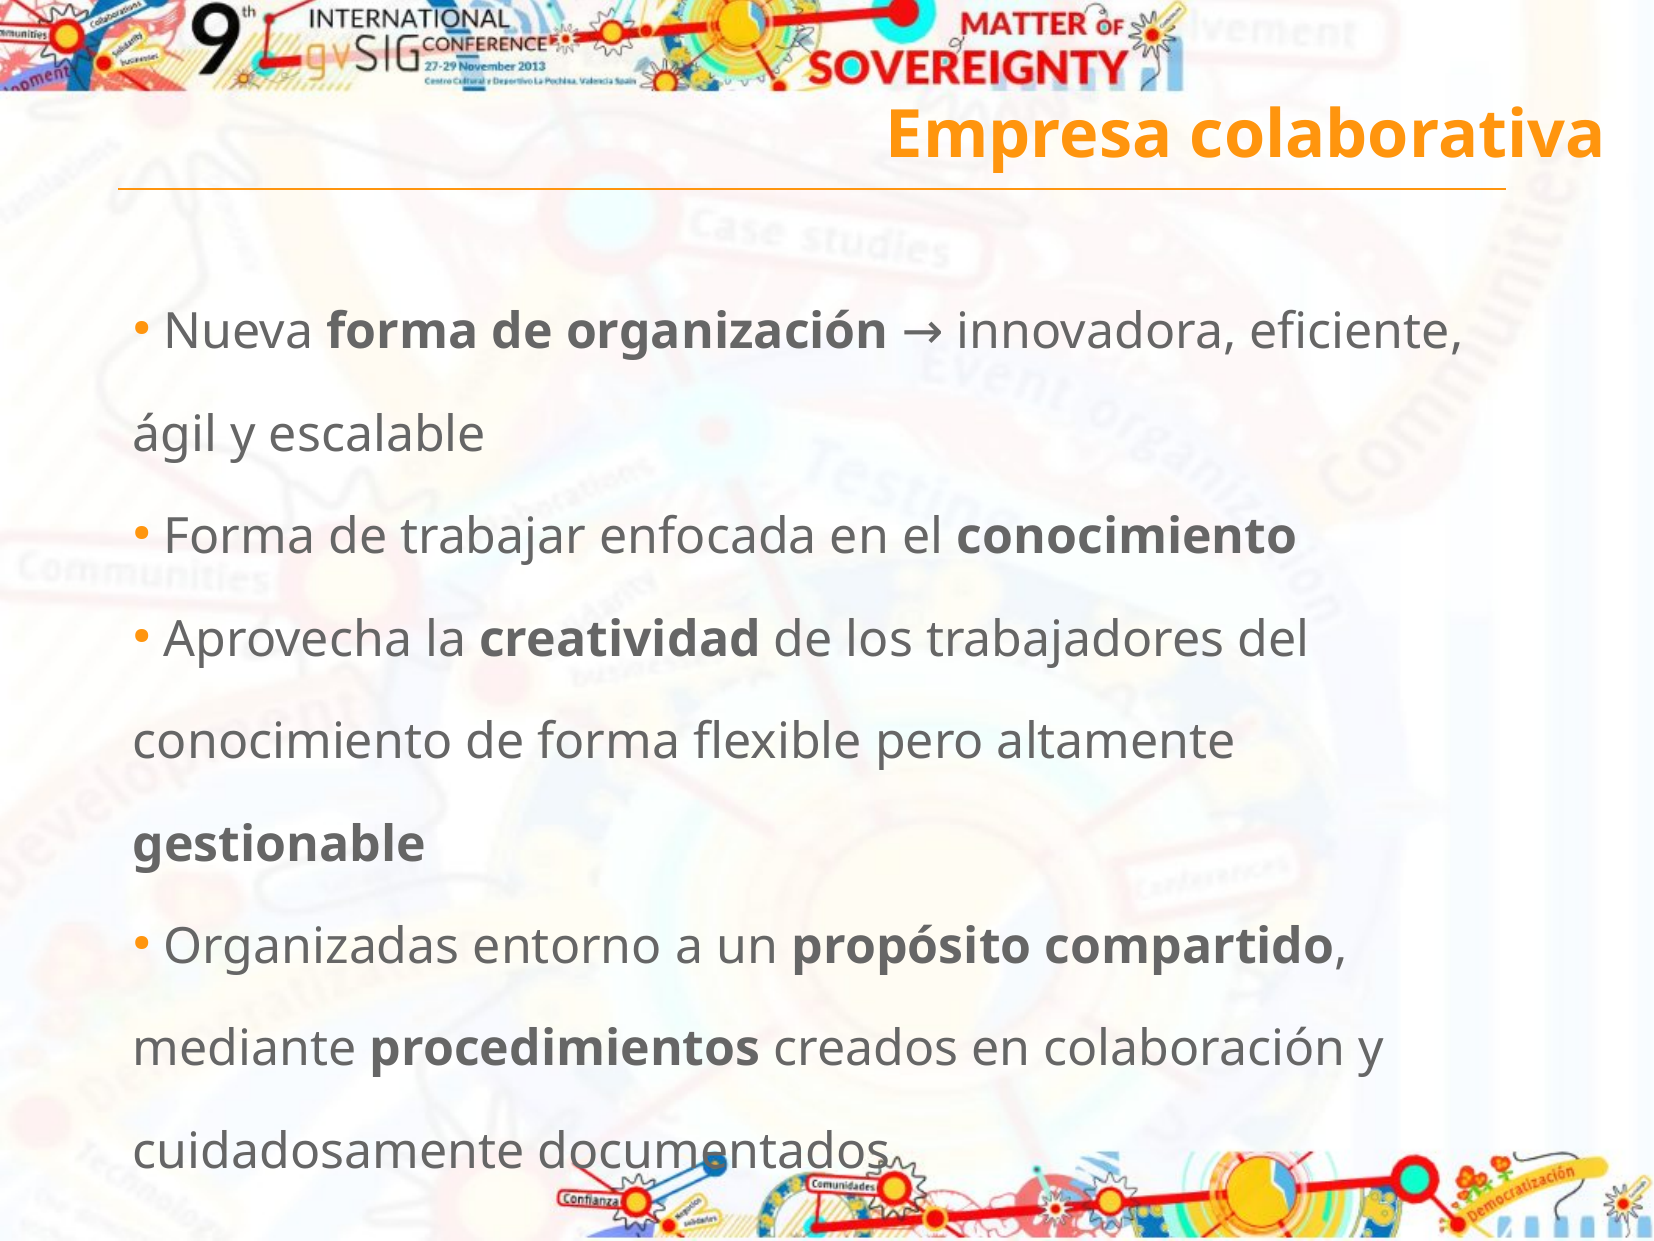

# Empresa colaborativa
 Nueva forma de organización → innovadora, eficiente, ágil y escalable
 Forma de trabajar enfocada en el conocimiento
 Aprovecha la creatividad de los trabajadores del conocimiento de forma flexible pero altamente gestionable
 Organizadas entorno a un propósito compartido, mediante procedimientos creados en colaboración y cuidadosamente documentados